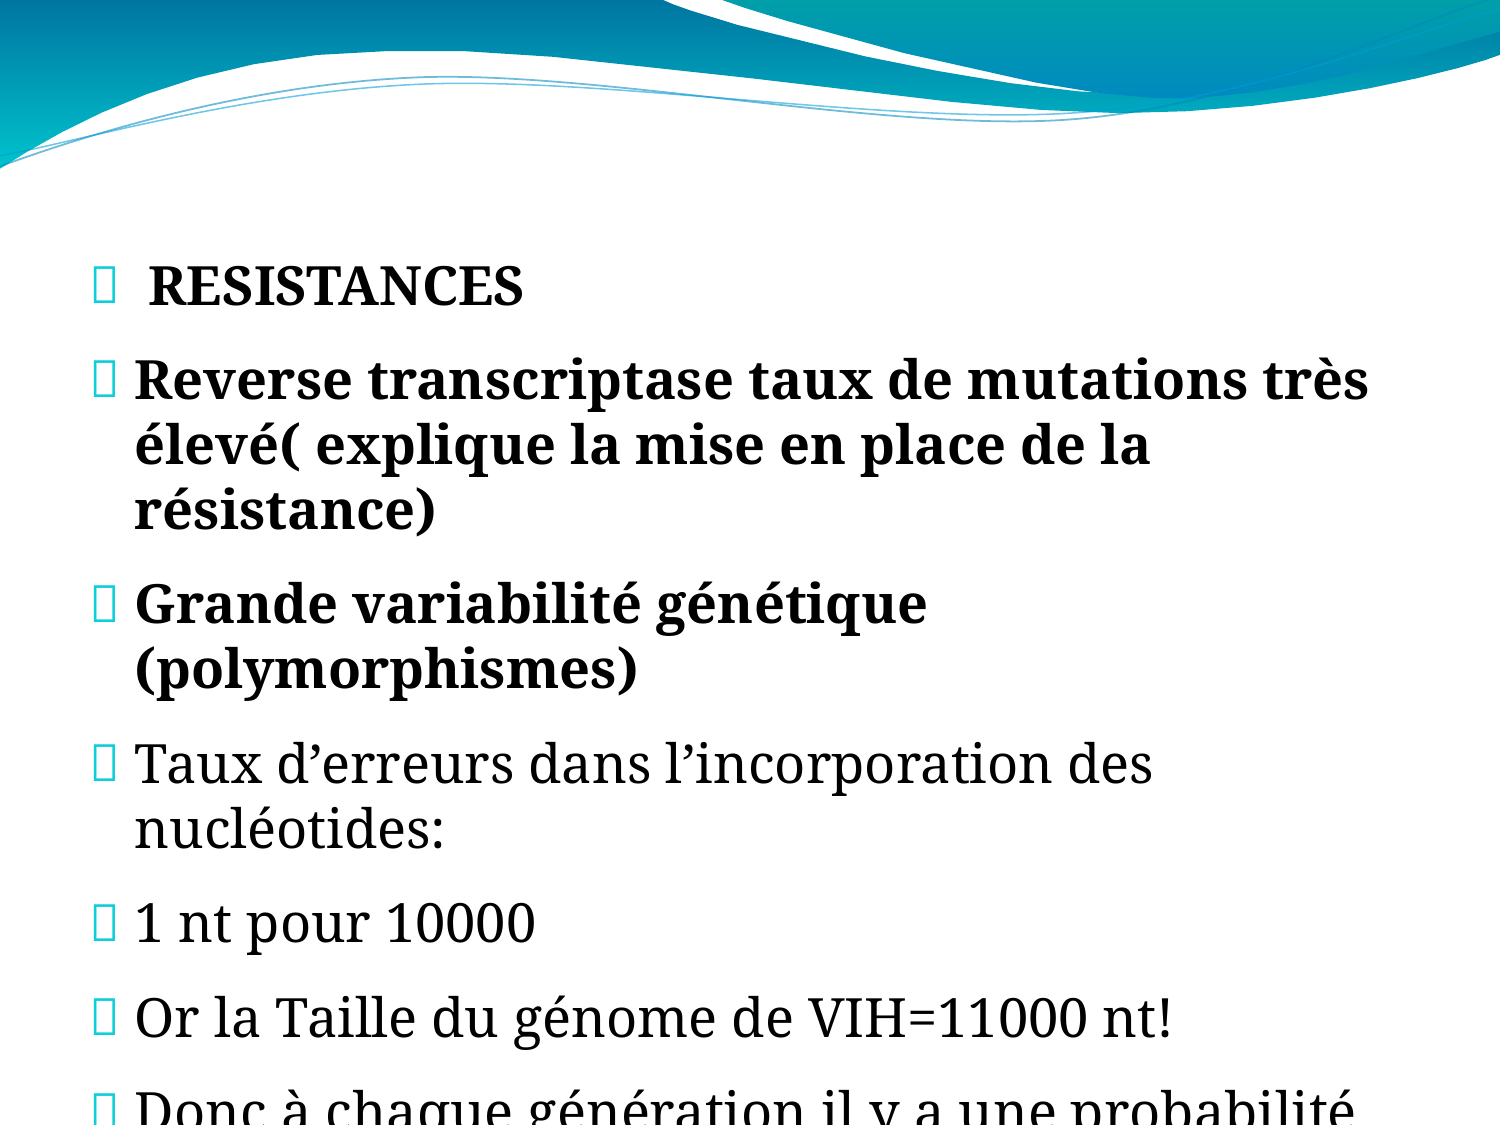

#
 RESISTANCES
Reverse transcriptase taux de mutations très élevé( explique la mise en place de la résistance)
Grande variabilité génétique (polymorphismes)
Taux d’erreurs dans l’incorporation des nucléotides:
1 nt pour 10000
Or la Taille du génome de VIH=11000 nt!
Donc à chaque génération il y a une probabilité d'intégrer un mauvais nt .
Pour comparaison l'	ADN POLYMERASE d’Escherichia coli a un taut d'erreur :
1 nt par 100000.
En outre ,la transcriptase inverse n'a pas la capacité de s'auto corriger qu'a l'ADN pol d'Escherichia coli .
PROBLEME RESERVOIRS
Endroits dans l'organisme dans lesquels le virus peut persister= réservoir.
( ex : cerveau : barrière hemato-encéphalique qui va empêcher la pénétration de ???? noyaux thérapeutique?? . )
L'infection de cellules quiescentes abouti à une infection qui latente :
le virus s'intègre mais ne s'exprime pas jusqu'au jour où il y un signal qui déclenche la reprise du processus d'infection.
les molécules thérapeutiques de nos jours ne peuvent pas cibler de virus latent:
le virus est là mais on ne le voit pas.
->diapo 58
 VACCIN
ni de vaccin curatif ni de vaccin préventif de nos jours